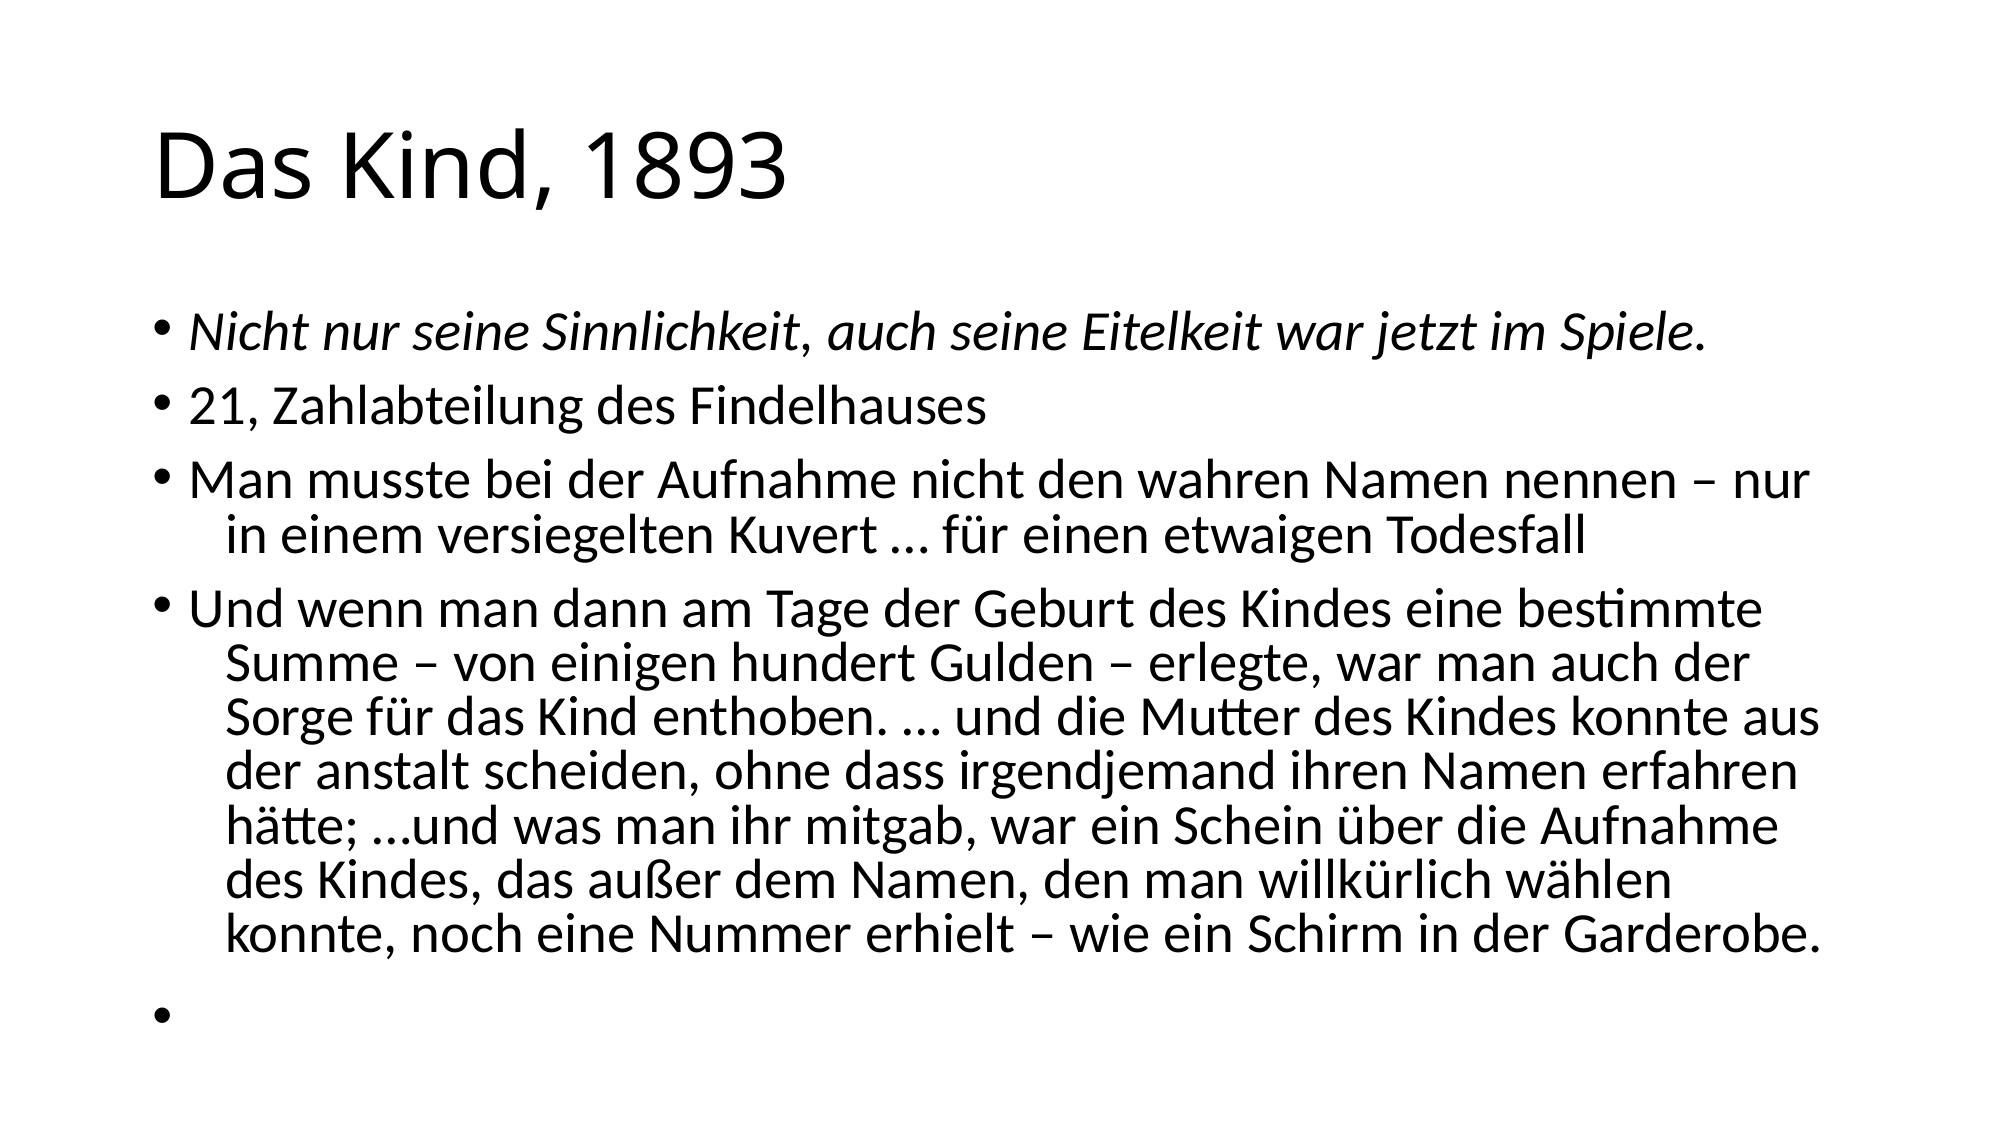

# Das Kind, 1893
Nicht nur seine Sinnlichkeit, auch seine Eitelkeit war jetzt im Spiele.
21, Zahlabteilung des Findelhauses
Man musste bei der Aufnahme nicht den wahren Namen nennen ‒ nur in einem versiegelten Kuvert … für einen etwaigen Todesfall
Und wenn man dann am Tage der Geburt des Kindes eine bestimmte Summe – von einigen hundert Gulden – erlegte, war man auch der Sorge für das Kind enthoben. … und die Mutter des Kindes konnte aus der anstalt scheiden, ohne dass irgendjemand ihren Namen erfahren hätte; …und was man ihr mitgab, war ein Schein über die Aufnahme des Kindes, das außer dem Namen, den man willkürlich wählen konnte, noch eine Nummer erhielt – wie ein Schirm in der Garderobe.